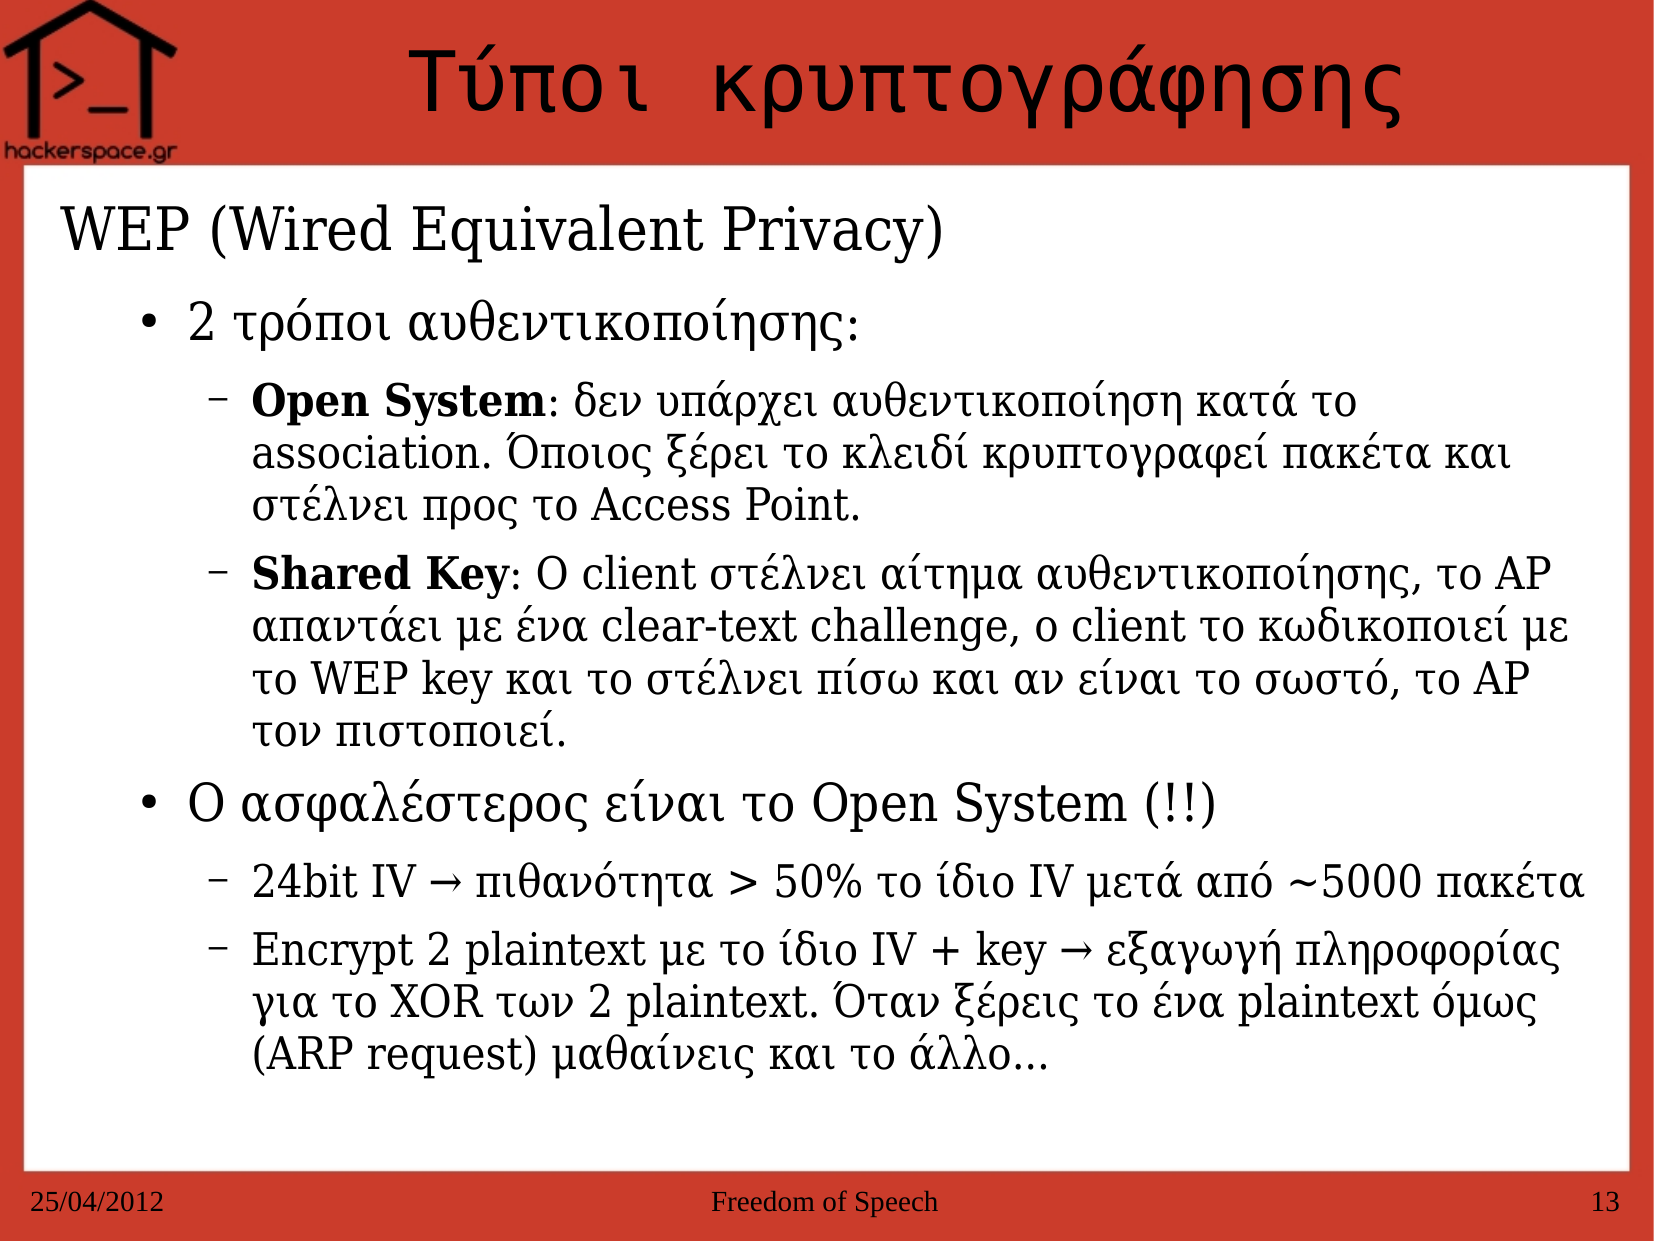

# Τύποι κρυπτογράφησης
WEP (Wired Equivalent Privacy)
2 τρόποι αυθεντικοποίησης:
Open System: δεν υπάρχει αυθεντικοποίηση κατά το association. Όποιος ξέρει το κλειδί κρυπτογραφεί πακέτα και στέλνει προς το Access Point.
Shared Key: Ο client στέλνει αίτημα αυθεντικοποίησης, το AP απαντάει με ένα clear-text challenge, o client το κωδικοποιεί με το WEP key και το στέλνει πίσω και αν είναι το σωστό, το AP τον πιστοποιεί.
Ο ασφαλέστερος είναι το Open System (!!)
24bit IV → πιθανότητα > 50% το ίδιο IV μετά από ~5000 πακέτα
Encrypt 2 plaintext με το ίδιο IV + key → εξαγωγή πληροφορίας για το XOR των 2 plaintext. Όταν ξέρεις το ένα plaintext όμως (ARP request) μαθαίνεις και το άλλο...
25/04/2012
Freedom of Speech
13